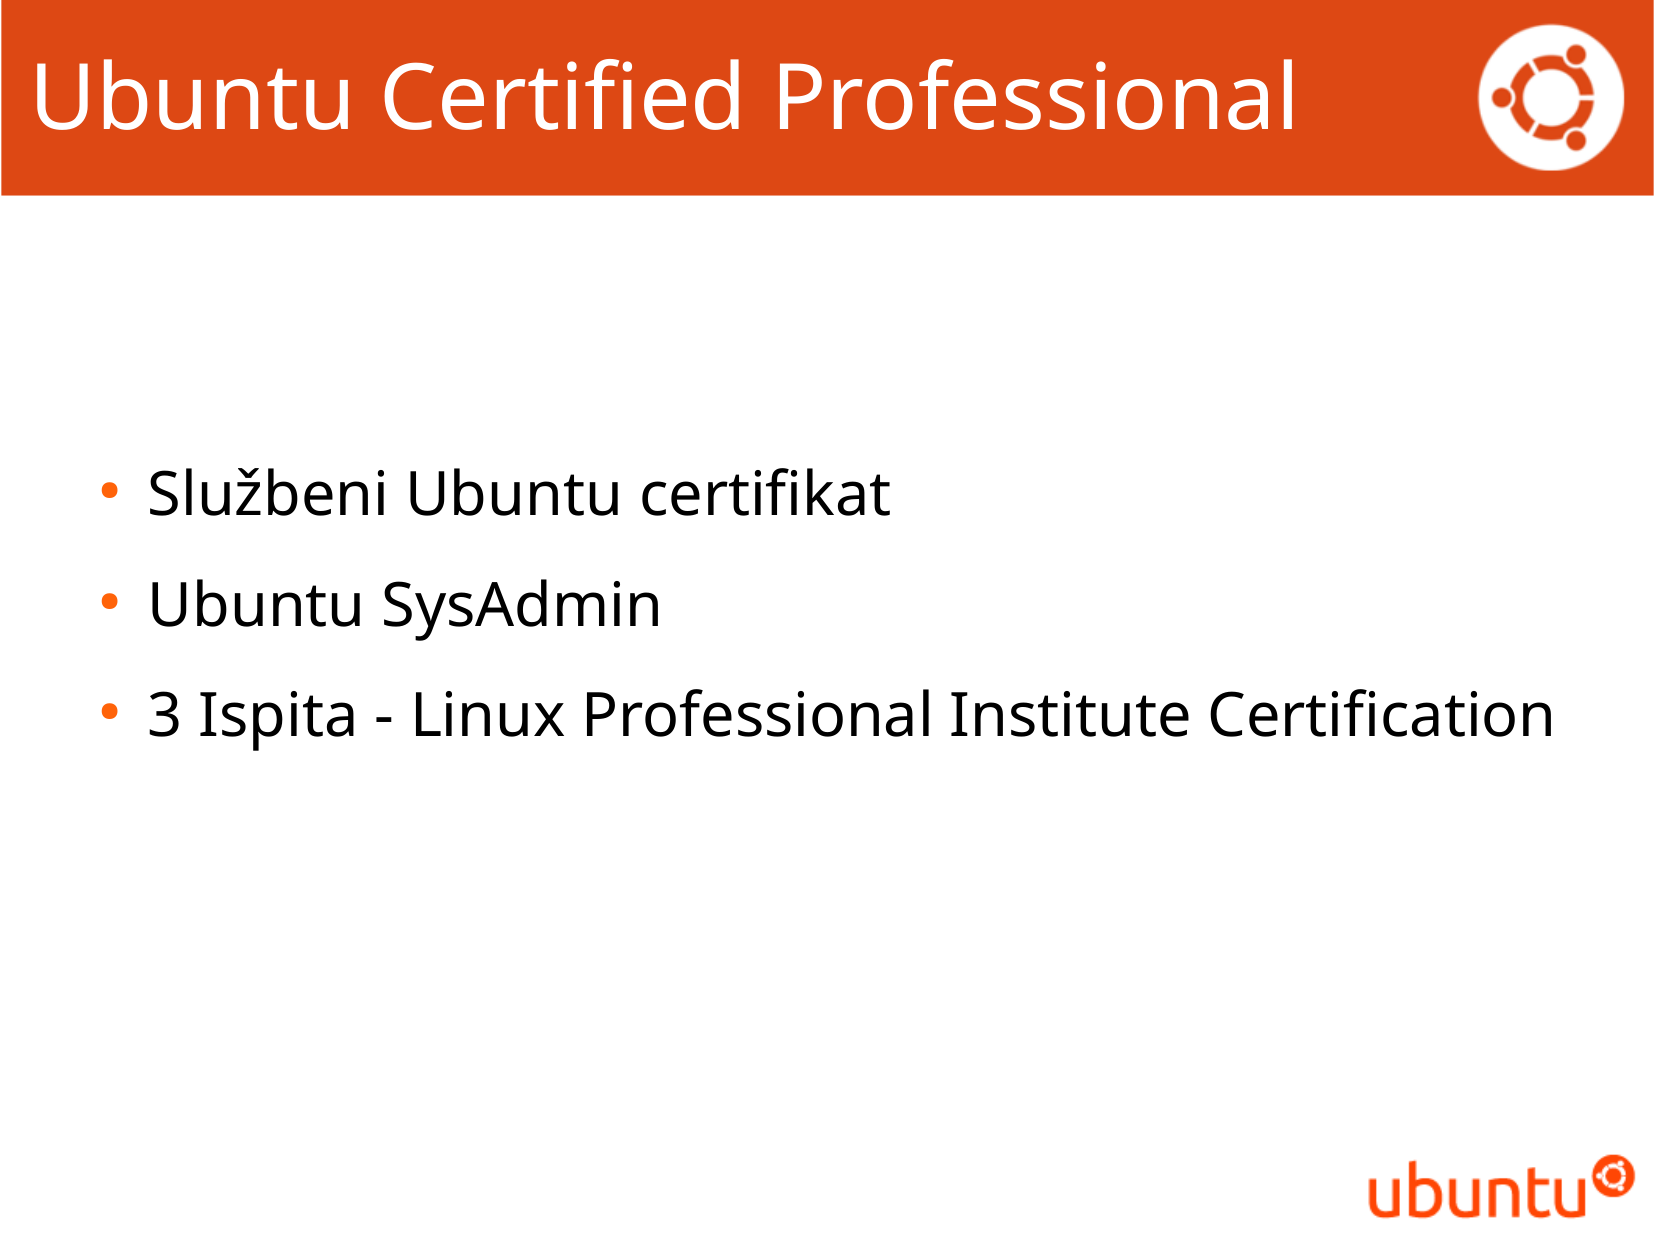

# Ubuntu Certified Professional
Službeni Ubuntu certifikat
Ubuntu SysAdmin
3 Ispita - Linux Professional Institute Certification